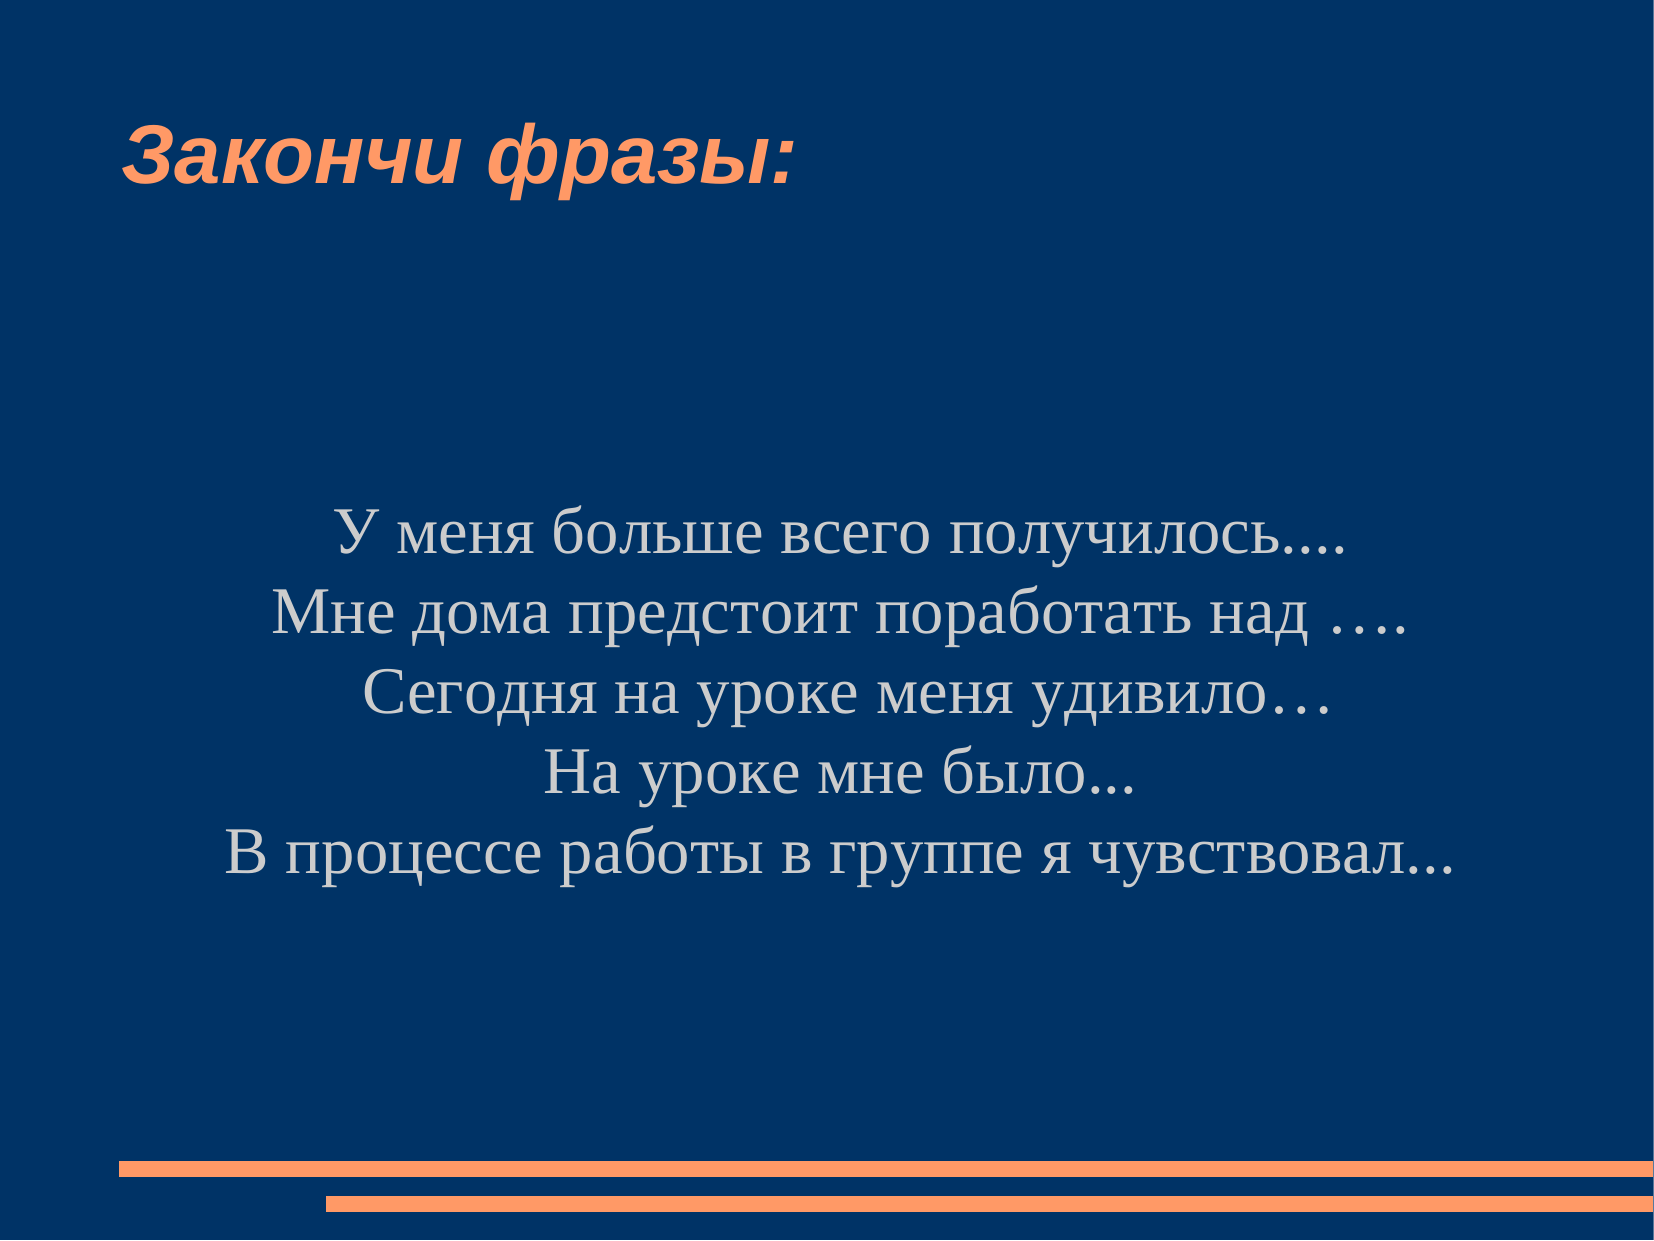

# Закончи фразы:
У меня больше всего получилось....
Мне дома предстоит поработать над ….
 Сегодня на уроке меня удивило…
На уроке мне было...
В процессе работы в группе я чувствовал...